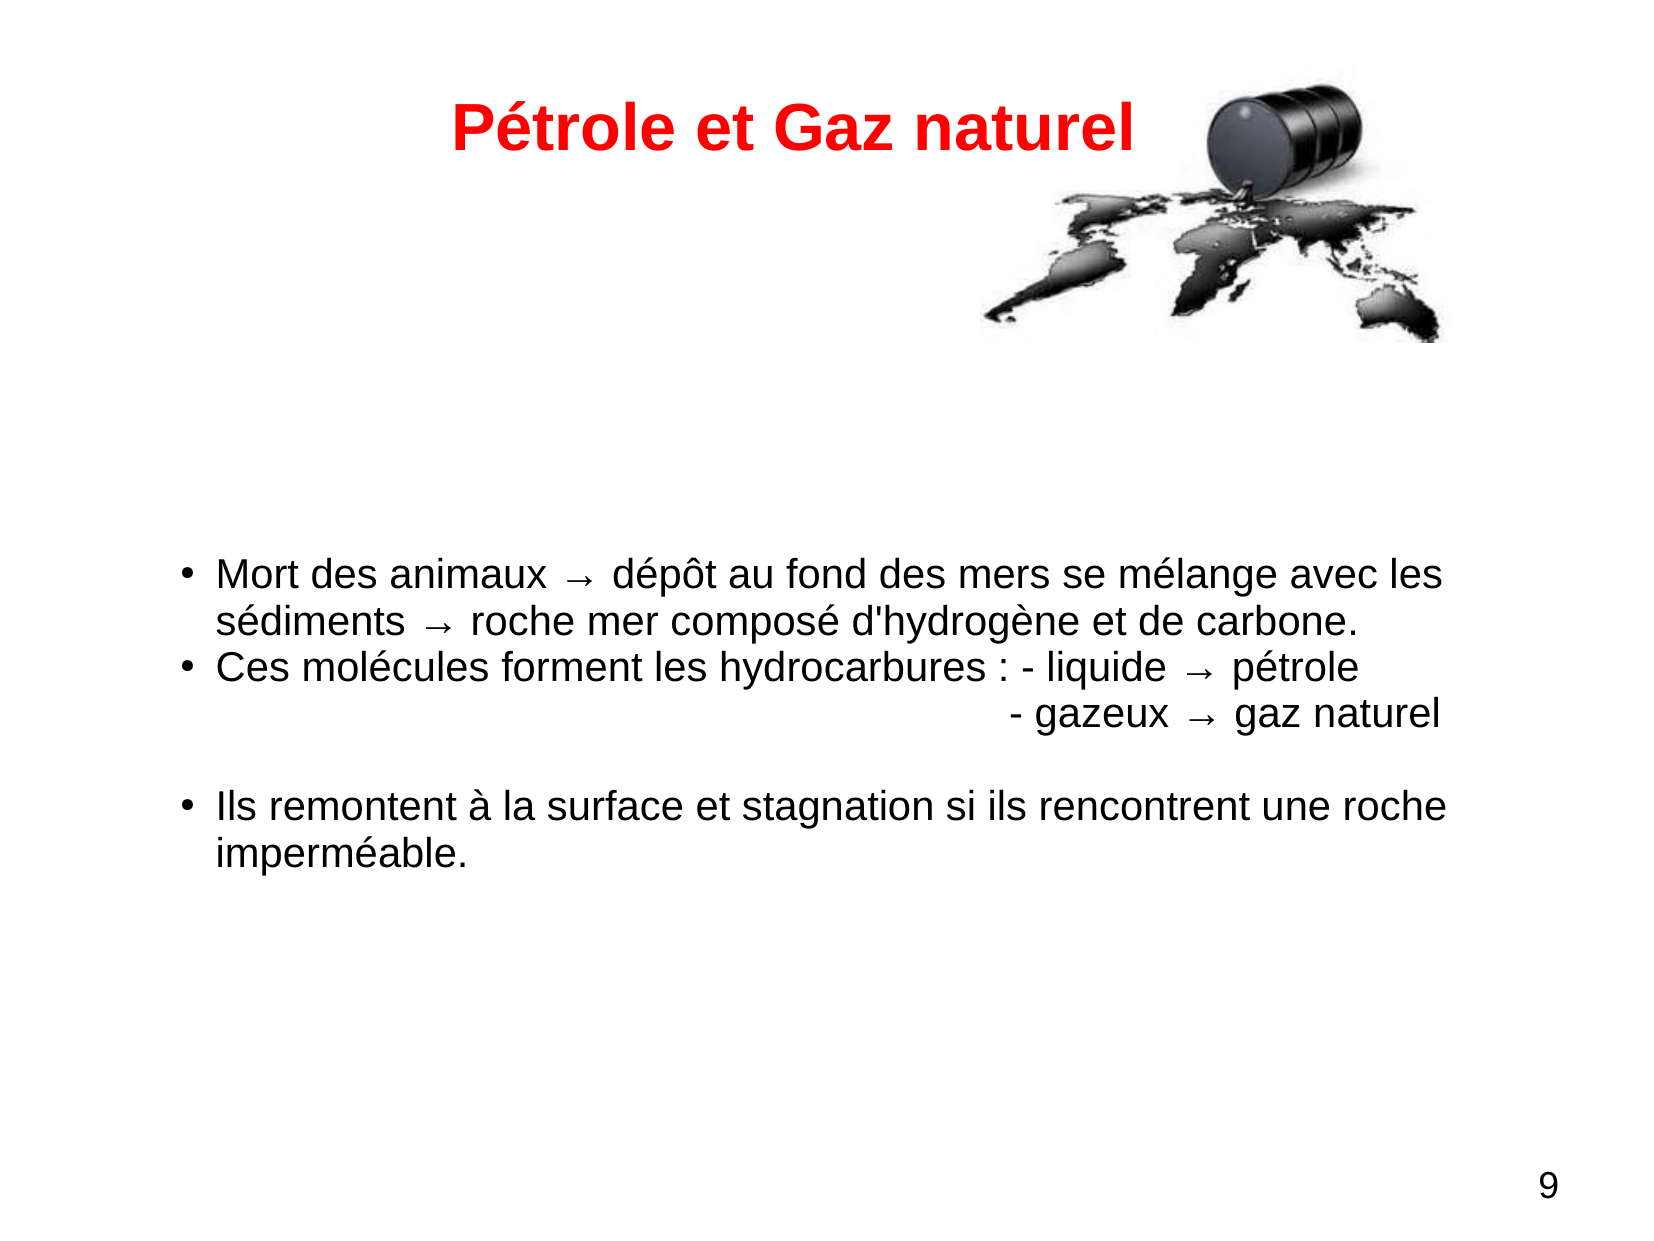

Pétrole et Gaz naturel
Mort des animaux → dépôt au fond des mers se mélange avec les sédiments → roche mer composé d'hydrogène et de carbone.
Ces molécules forment les hydrocarbures : - liquide → pétrole
 - gazeux → gaz naturel
Ils remontent à la surface et stagnation si ils rencontrent une roche imperméable.
9